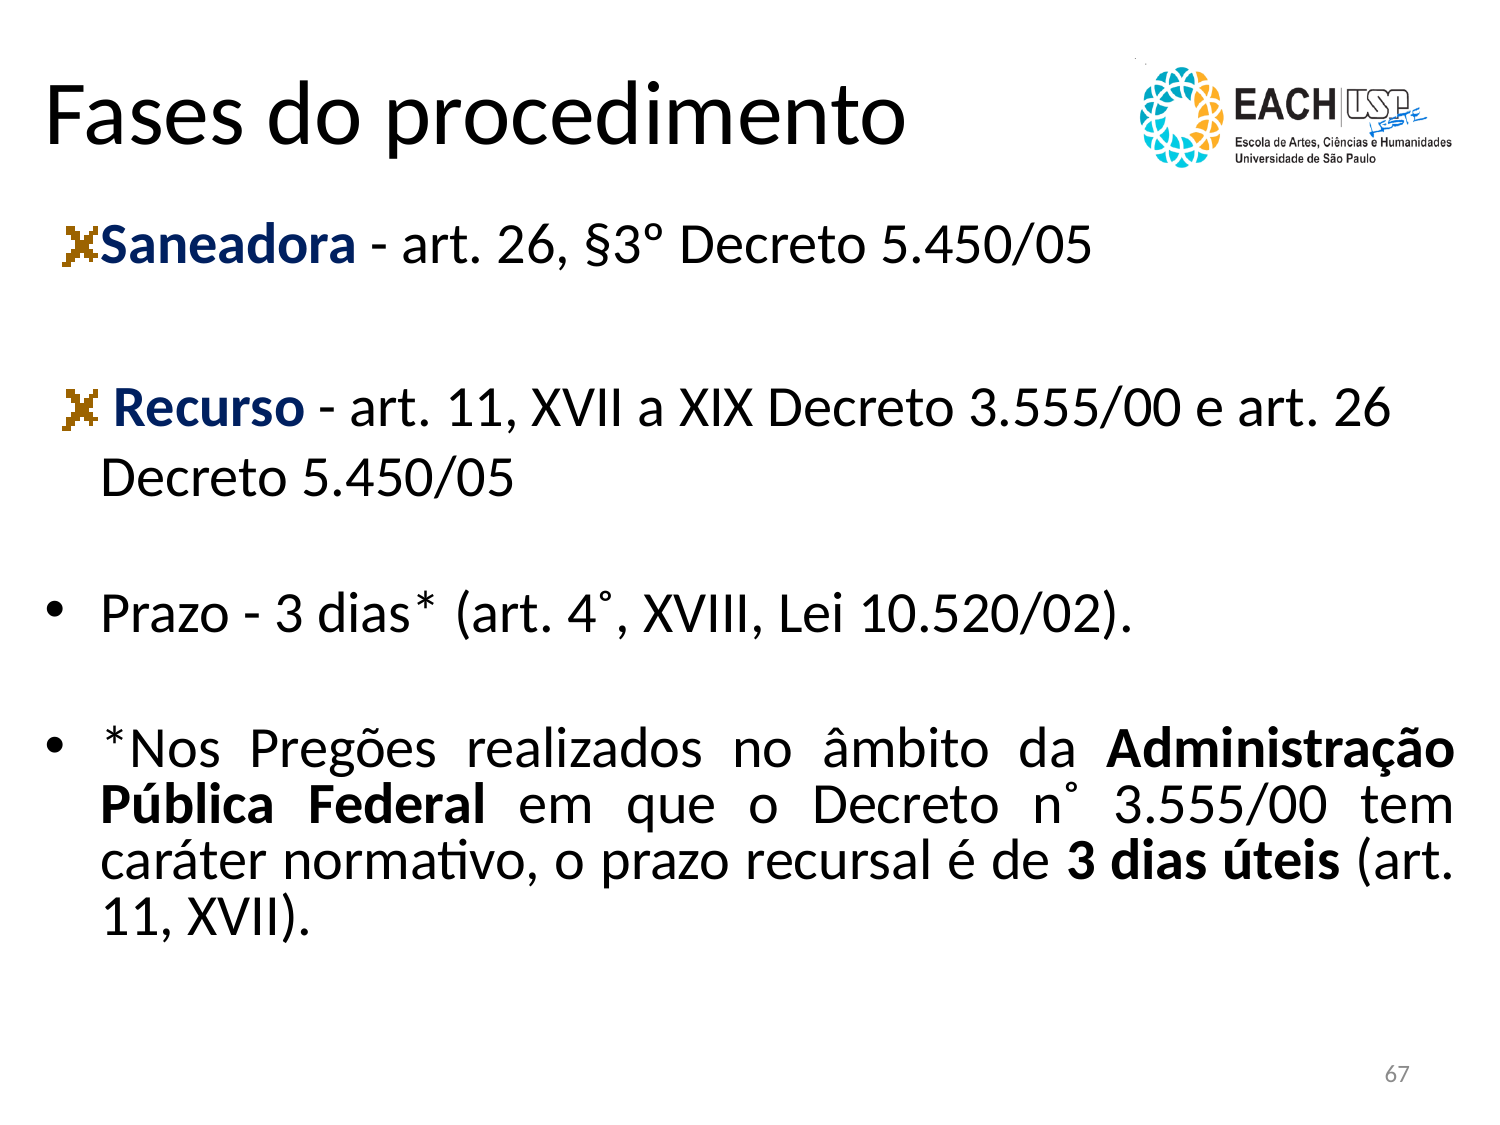

# Fases do procedimento
Saneadora - art. 26, §3º Decreto 5.450/05
 Recurso - art. 11, XVII a XIX Decreto 3.555/00 e art. 26 Decreto 5.450/05
Prazo - 3 dias* (art. 4˚, XVIII, Lei 10.520/02).
*Nos Pregões realizados no âmbito da Administração Pública Federal em que o Decreto n˚ 3.555/00 tem caráter normativo, o prazo recursal é de 3 dias úteis (art. 11, XVII).